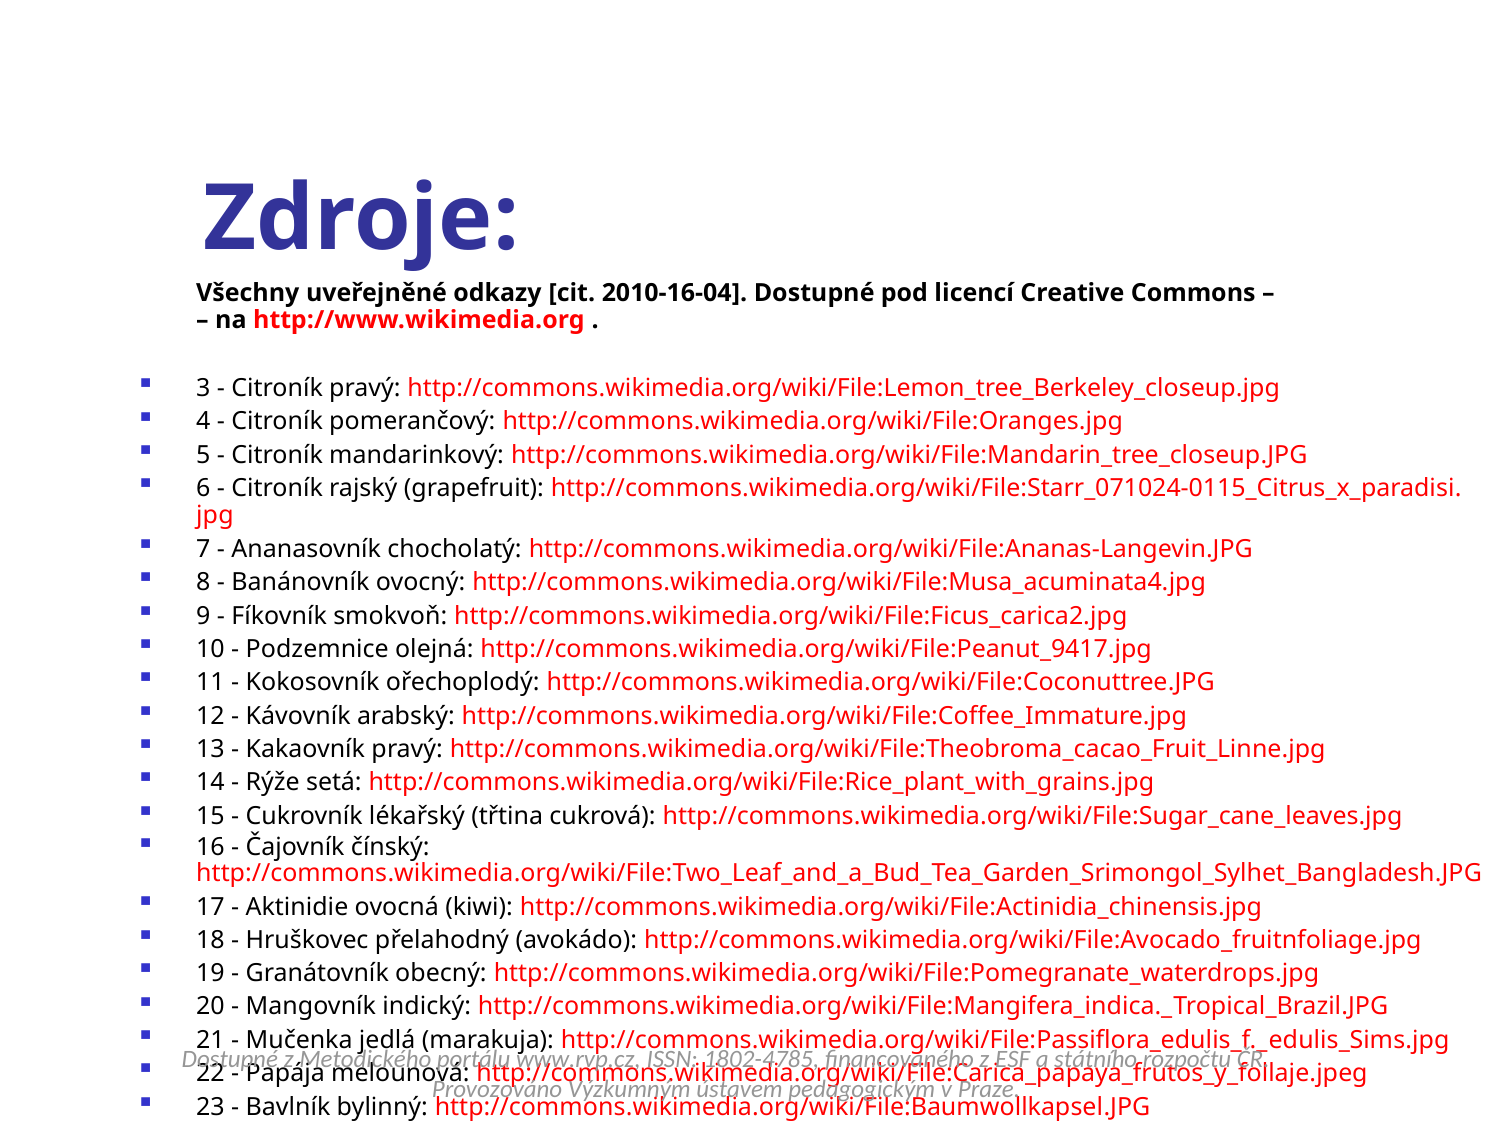

# Zdroje:
	Všechny uveřejněné odkazy [cit. 2010-16-04]. Dostupné pod licencí Creative Commons –
– na http://www.wikimedia.org .
3 - Citroník pravý: http://commons.wikimedia.org/wiki/File:Lemon_tree_Berkeley_closeup.jpg
4 - Citroník pomerančový: http://commons.wikimedia.org/wiki/File:Oranges.jpg
5 - Citroník mandarinkový: http://commons.wikimedia.org/wiki/File:Mandarin_tree_closeup.JPG
6 - Citroník rajský (grapefruit): http://commons.wikimedia.org/wiki/File:Starr_071024-0115_Citrus_x_paradisi.jpg
7 - Ananasovník chocholatý: http://commons.wikimedia.org/wiki/File:Ananas-Langevin.JPG
8 - Banánovník ovocný: http://commons.wikimedia.org/wiki/File:Musa_acuminata4.jpg
9 - Fíkovník smokvoň: http://commons.wikimedia.org/wiki/File:Ficus_carica2.jpg
10 - Podzemnice olejná: http://commons.wikimedia.org/wiki/File:Peanut_9417.jpg
11 - Kokosovník ořechoplodý: http://commons.wikimedia.org/wiki/File:Coconuttree.JPG
12 - Kávovník arabský: http://commons.wikimedia.org/wiki/File:Coffee_Immature.jpg
13 - Kakaovník pravý: http://commons.wikimedia.org/wiki/File:Theobroma_cacao_Fruit_Linne.jpg
14 - Rýže setá: http://commons.wikimedia.org/wiki/File:Rice_plant_with_grains.jpg
15 - Cukrovník lékařský (třtina cukrová): http://commons.wikimedia.org/wiki/File:Sugar_cane_leaves.jpg
16 - Čajovník čínský:
http://commons.wikimedia.org/wiki/File:Two_Leaf_and_a_Bud_Tea_Garden_Srimongol_Sylhet_Bangladesh.JPG
17 - Aktinidie ovocná (kiwi): http://commons.wikimedia.org/wiki/File:Actinidia_chinensis.jpg
18 - Hruškovec přelahodný (avokádo): http://commons.wikimedia.org/wiki/File:Avocado_fruitnfoliage.jpg
19 - Granátovník obecný: http://commons.wikimedia.org/wiki/File:Pomegranate_waterdrops.jpg
20 - Mangovník indický: http://commons.wikimedia.org/wiki/File:Mangifera_indica._Tropical_Brazil.JPG
21 - Mučenka jedlá (marakuja): http://commons.wikimedia.org/wiki/File:Passiflora_edulis_f._edulis_Sims.jpg
22 - Papája melounová: http://commons.wikimedia.org/wiki/File:Carica_papaya_frutos_y_follaje.jpeg
23 - Bavlník bylinný: http://commons.wikimedia.org/wiki/File:Baumwollkapsel.JPG
Dostupné z Metodického portálu www.rvp.cz, ISSN: 1802-4785, financovaného z ESF a státního rozpočtu ČR. Provozováno Výzkumným ústavem pedagogickým v Praze.